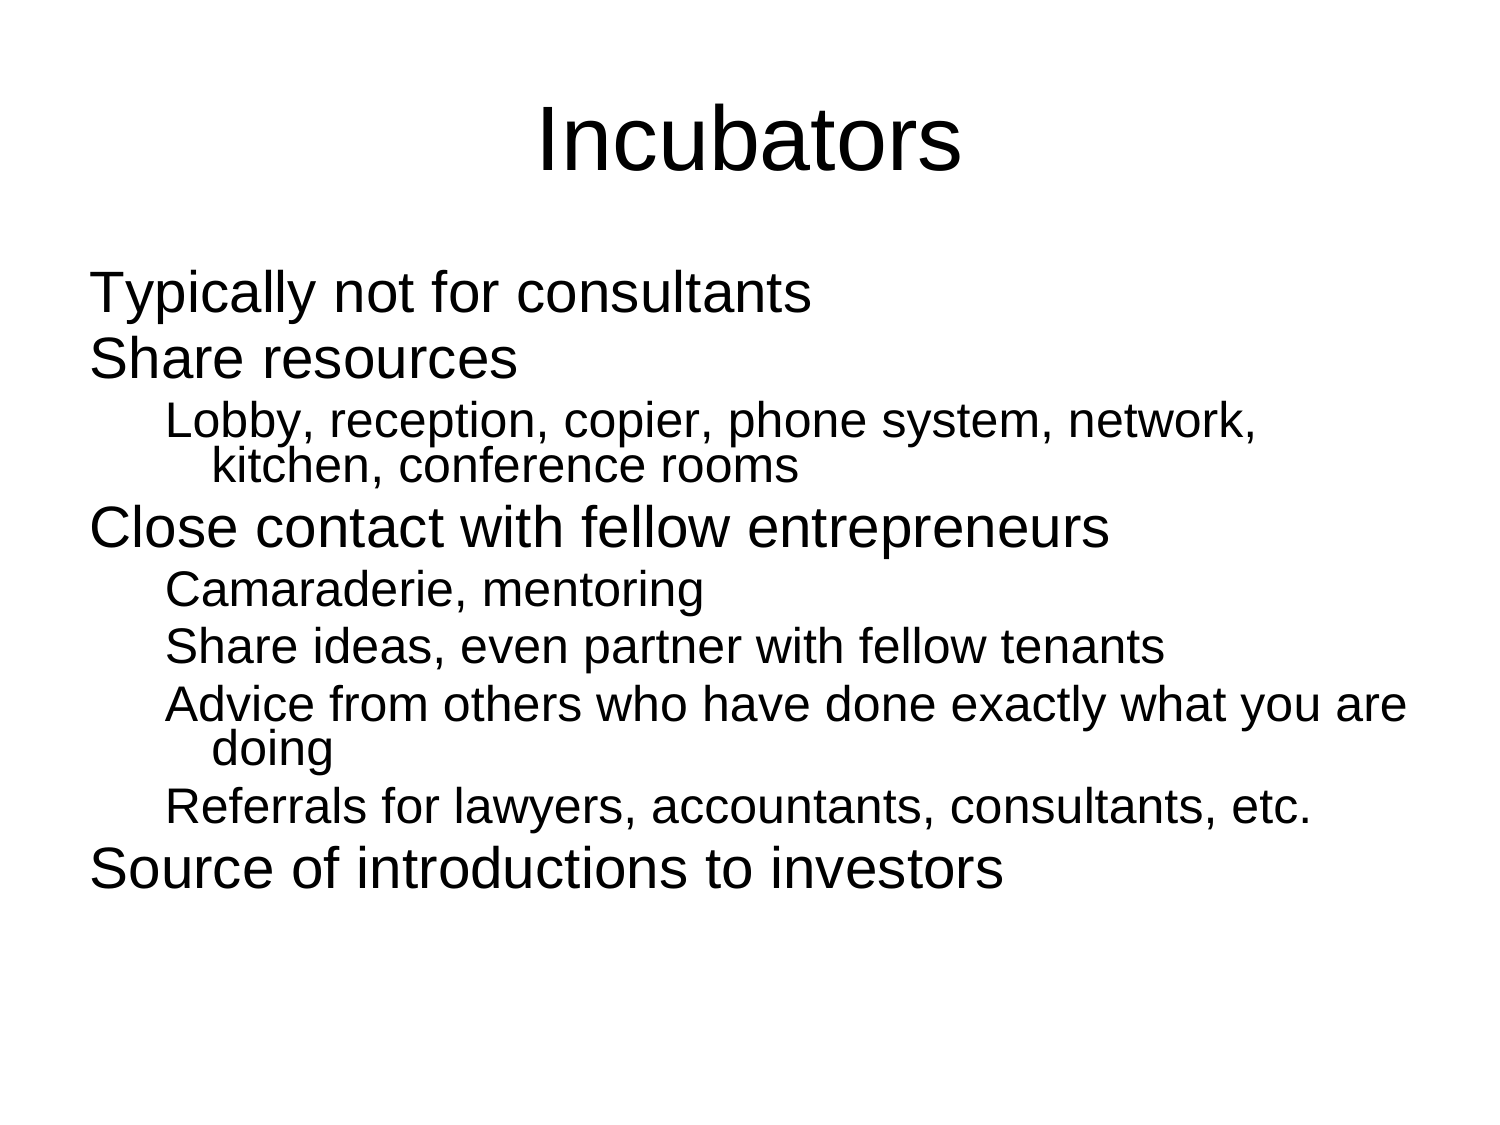

# Incubators
Typically not for consultants
Share resources
Lobby, reception, copier, phone system, network, kitchen, conference rooms
Close contact with fellow entrepreneurs
Camaraderie, mentoring
Share ideas, even partner with fellow tenants
Advice from others who have done exactly what you are doing
Referrals for lawyers, accountants, consultants, etc.
Source of introductions to investors